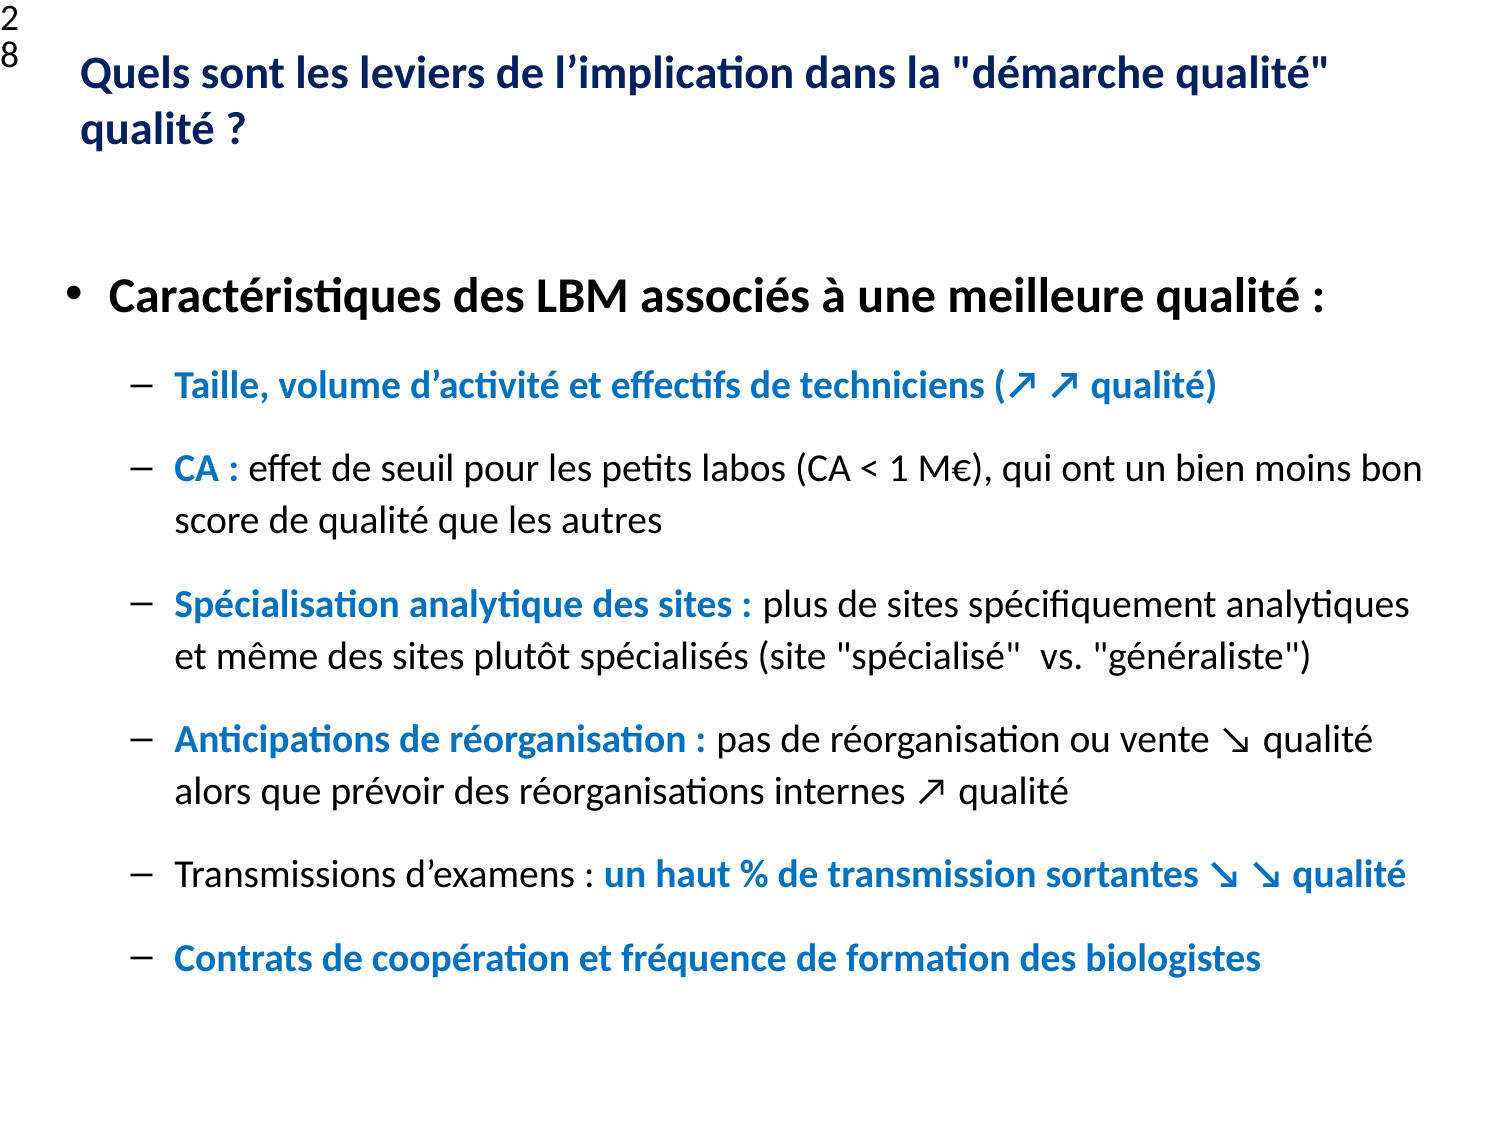

# Quels sont les leviers de l’implication dans la "démarche qualité" qualité ?
Caractéristiques des LBM associés à une meilleure qualité :
Taille, volume d’activité et effectifs de techniciens (↗ ↗ qualité)
CA : effet de seuil pour les petits labos (CA < 1 M€), qui ont un bien moins bon score de qualité que les autres
Spécialisation analytique des sites : plus de sites spécifiquement analytiques et même des sites plutôt spécialisés (site "spécialisé"  vs. "généraliste")
Anticipations de réorganisation : pas de réorganisation ou vente ↘ qualité alors que prévoir des réorganisations internes ↗ qualité
Transmissions d’examens : un haut % de transmission sortantes ↘ ↘ qualité
Contrats de coopération et fréquence de formation des biologistes